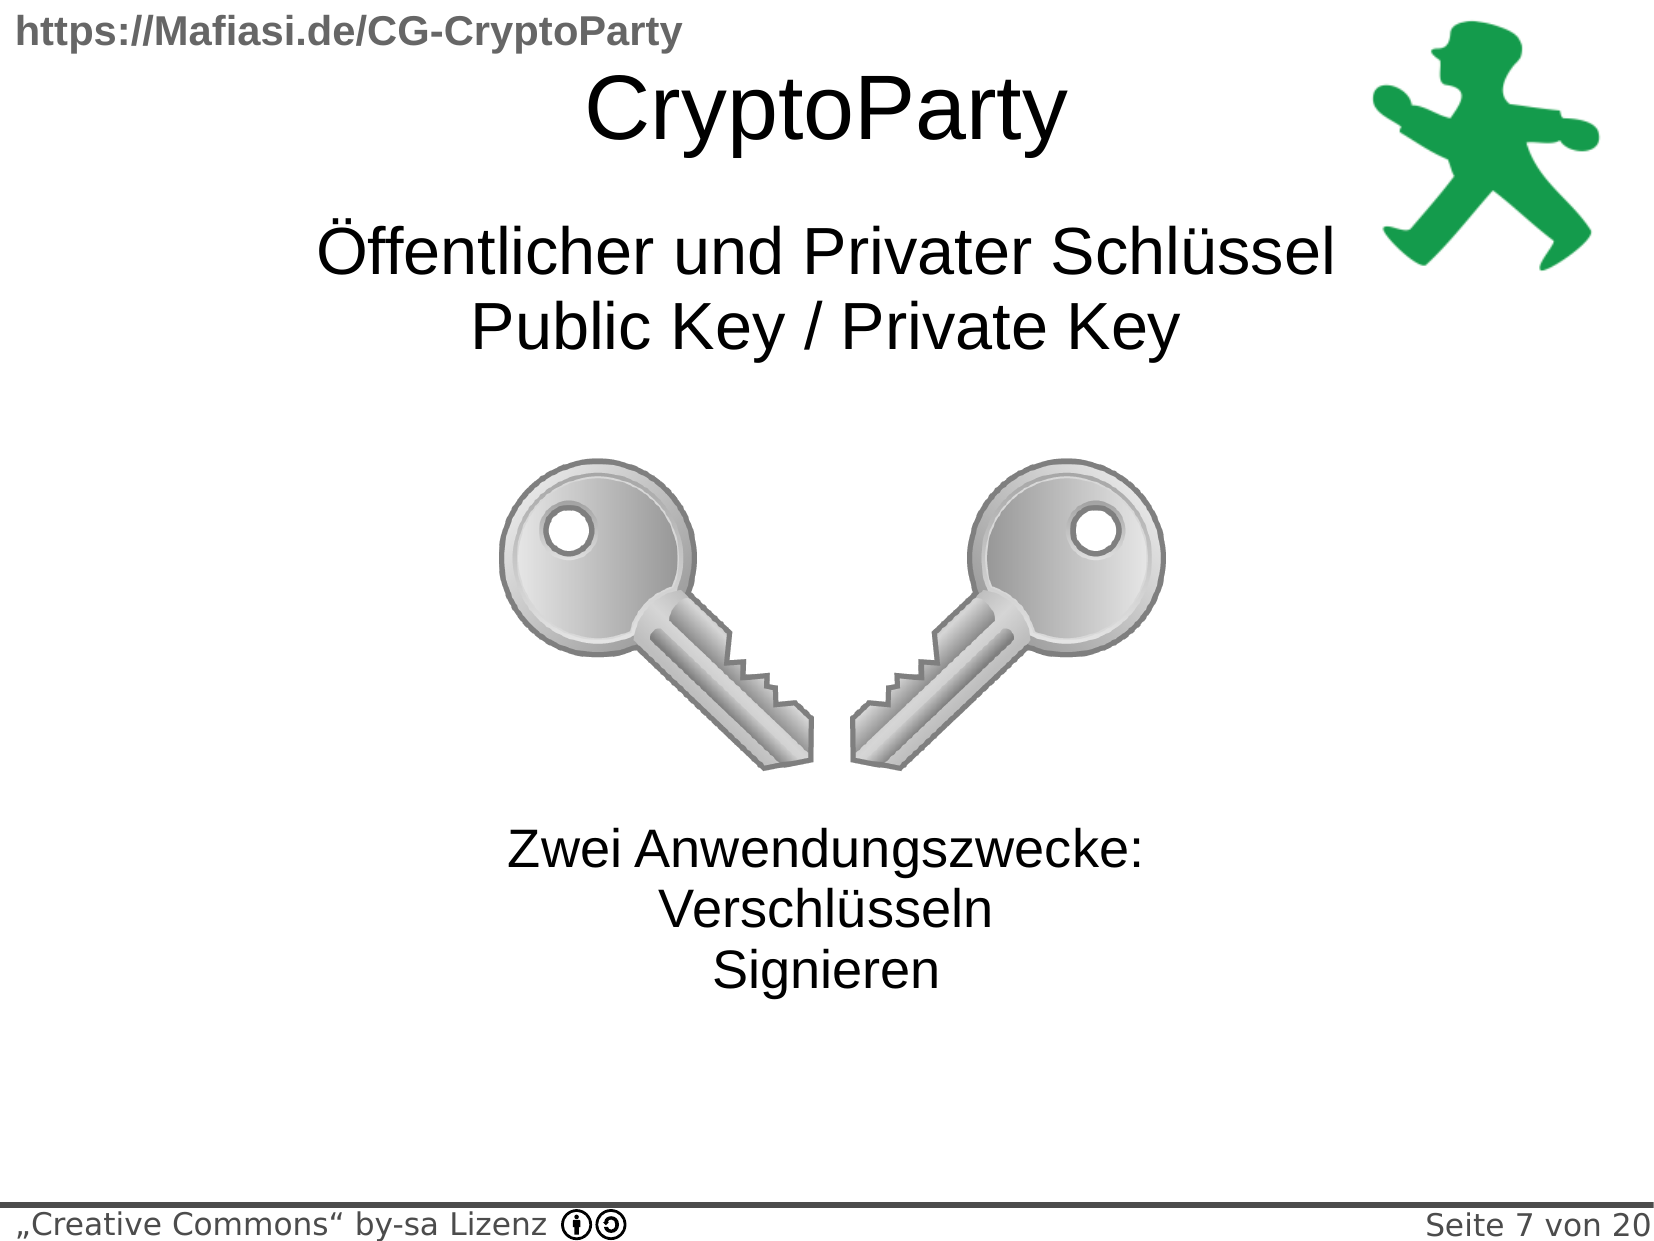

Öffentlicher und Privater Schlüssel
Public Key / Private Key
Zwei Anwendungszwecke:
Verschlüsseln
Signieren